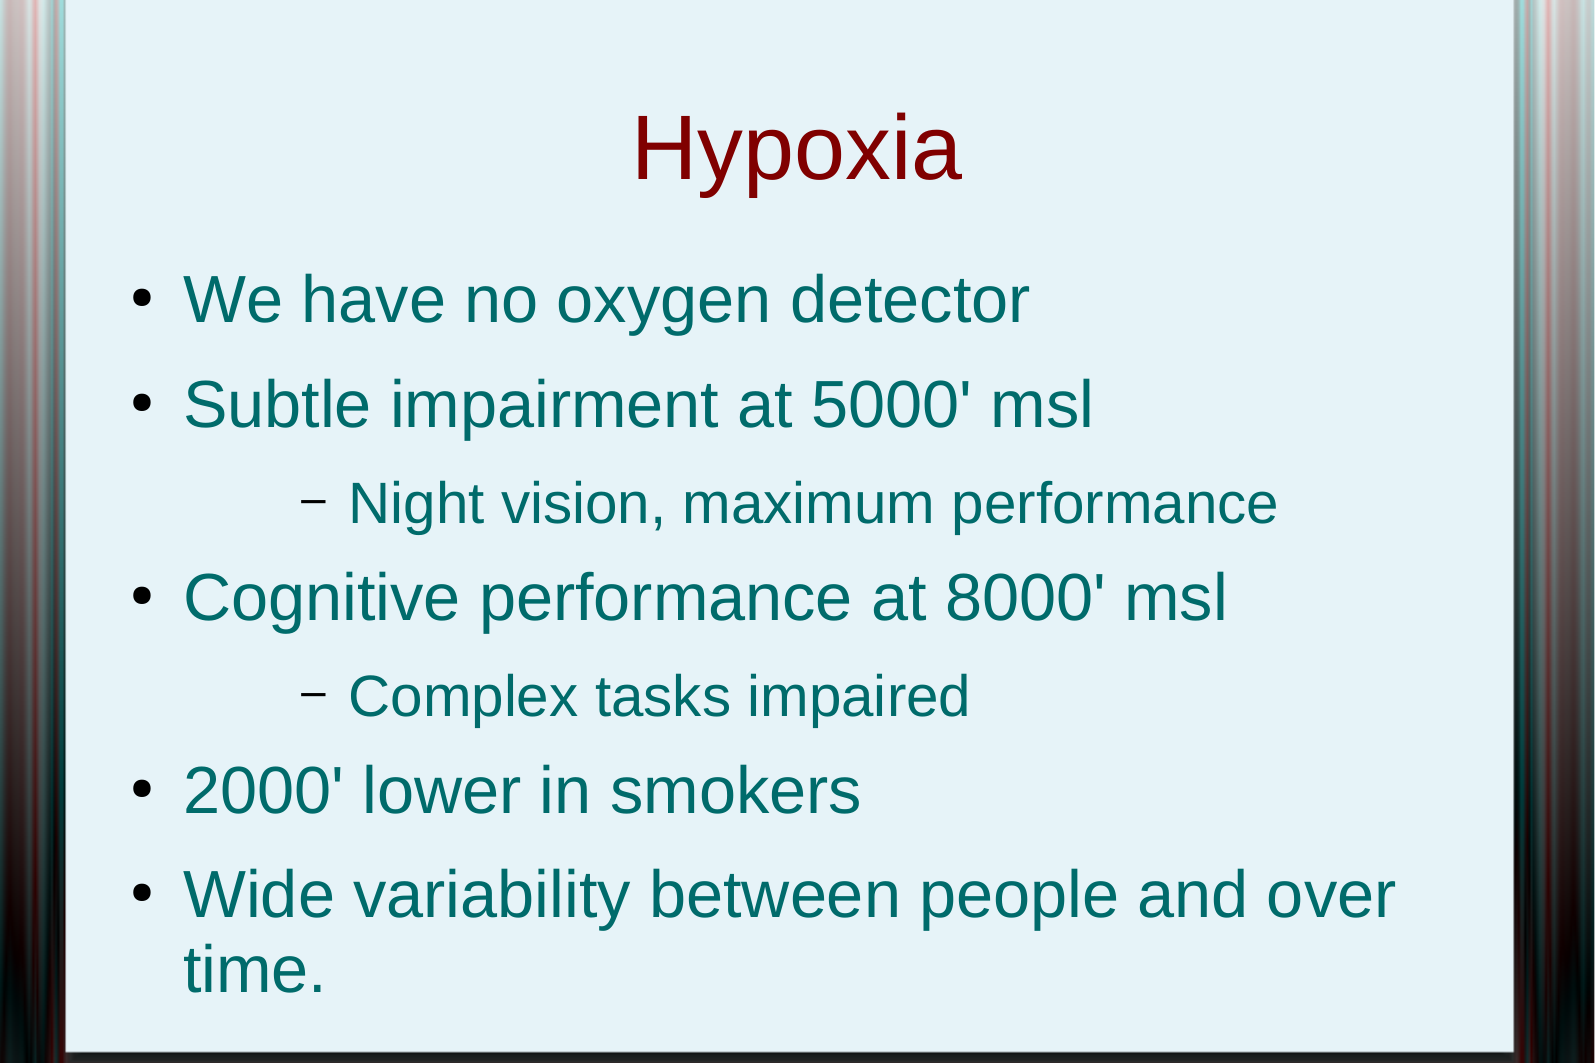

# Hypoxia
We have no oxygen detector
Subtle impairment at 5000' msl
Night vision, maximum performance
Cognitive performance at 8000' msl
Complex tasks impaired
2000' lower in smokers
Wide variability between people and over time.